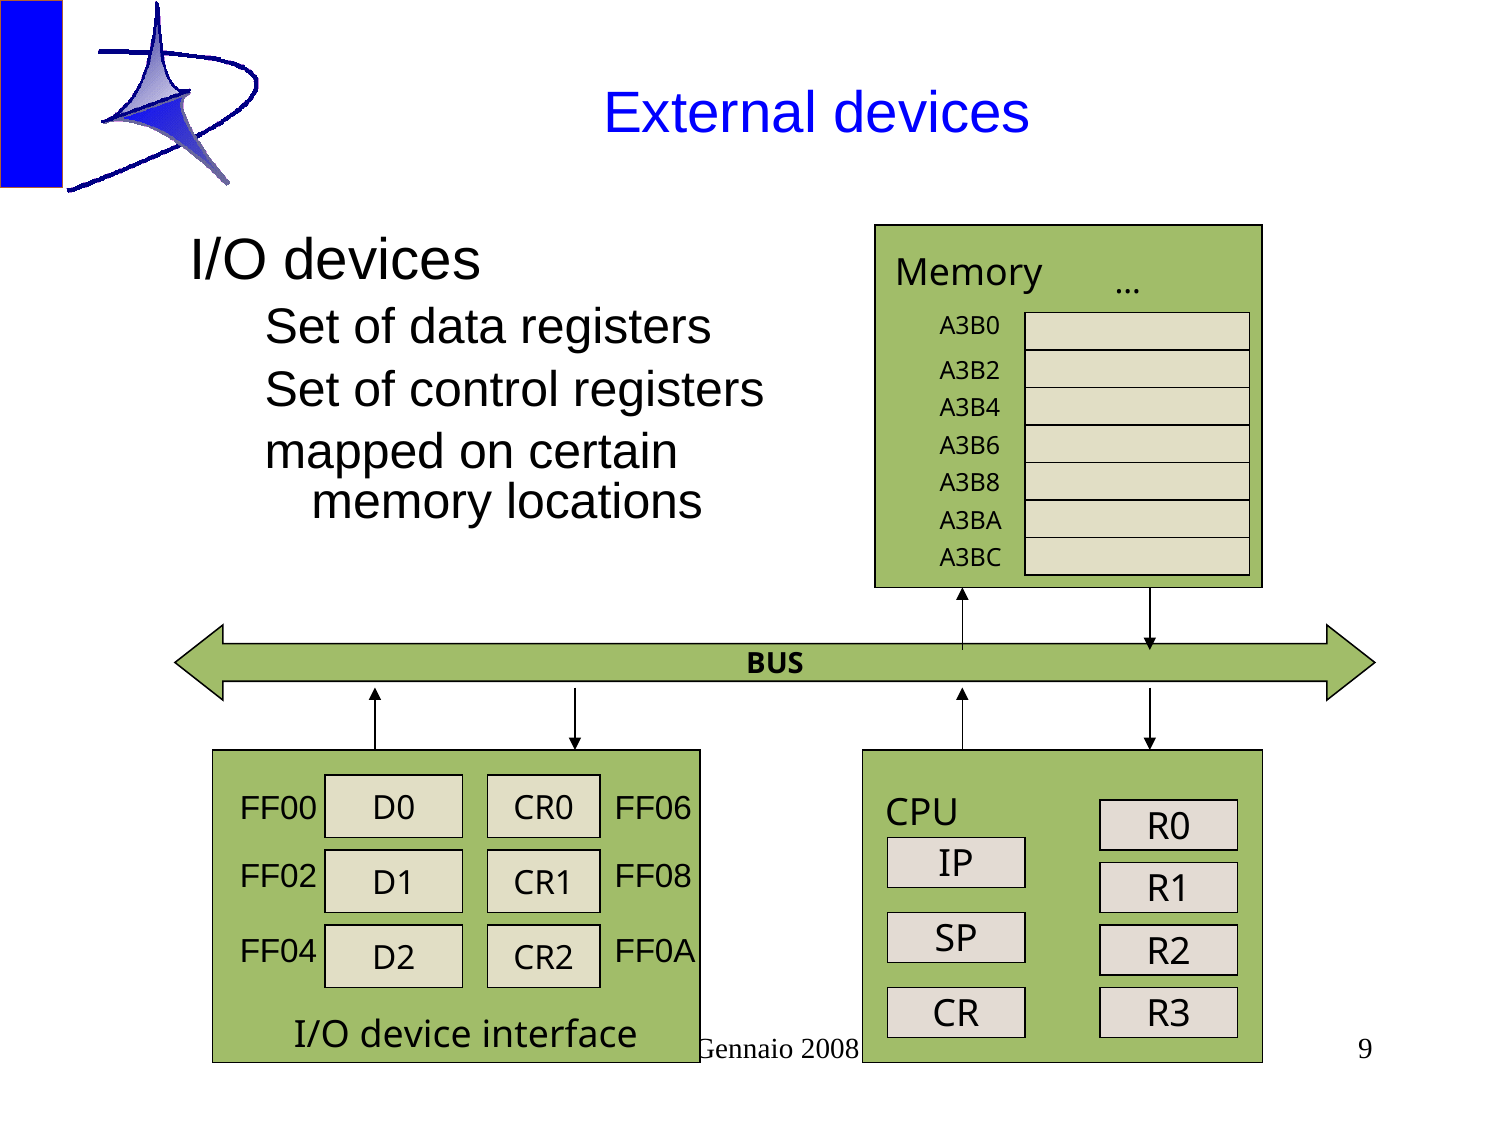

# External devices
I/O devices
Set of data registers
Set of control registers
mapped on certain memory locations
Memory
…
A3B0
A3B2
A3B4
A3B6
A3B8
A3BA
A3BC
BUS
D0
CR0
CPU
FF00
FF06
R0
IP
FF02
D1
CR1
FF08
R1
SP
FF04
D2
CR2
FF0A
R2
CR
R3
I/O device interface
ERI Gennaio 2008
9